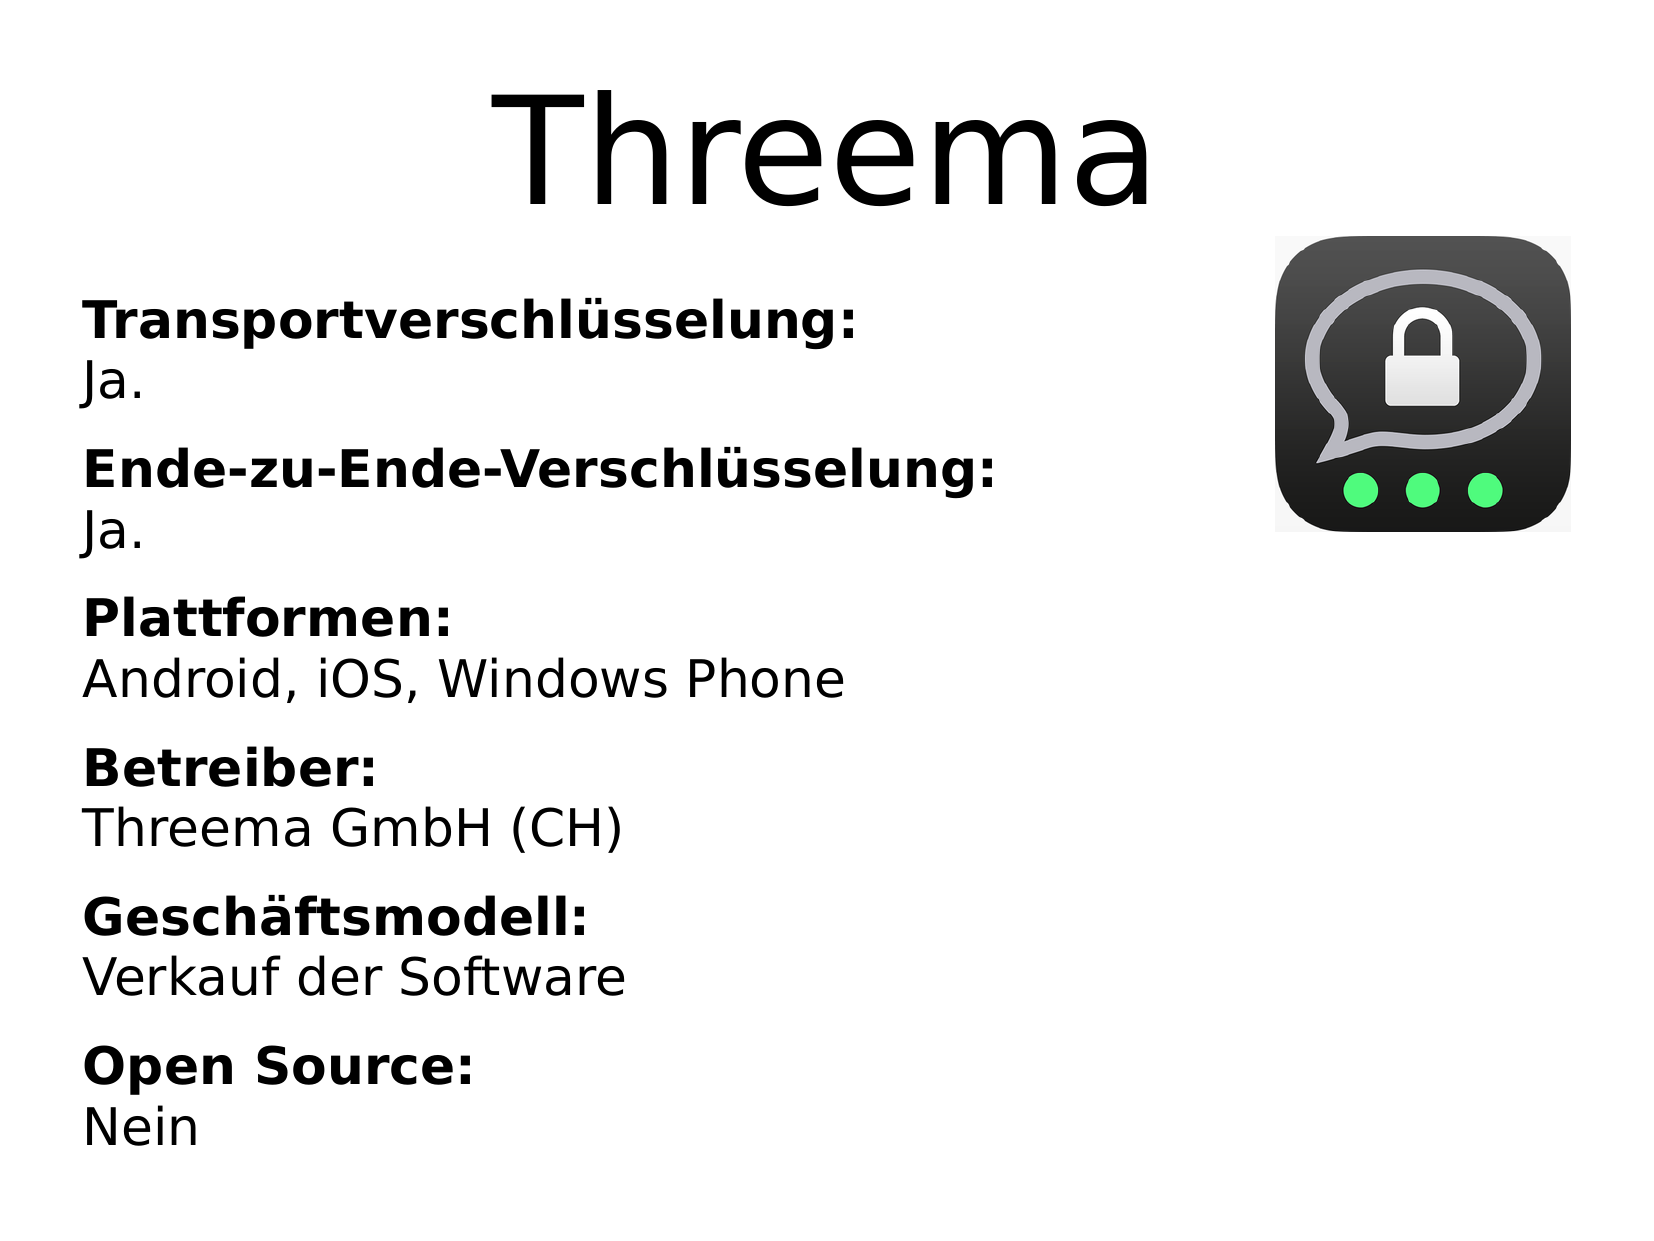

# Threema
Transportverschlüsselung:
Ja.
Ende-zu-Ende-Verschlüsselung:
Ja.
Plattformen:
Android, iOS, Windows Phone
Betreiber:
Threema GmbH (CH)
Geschäftsmodell:
Verkauf der Software
Open Source:
Nein